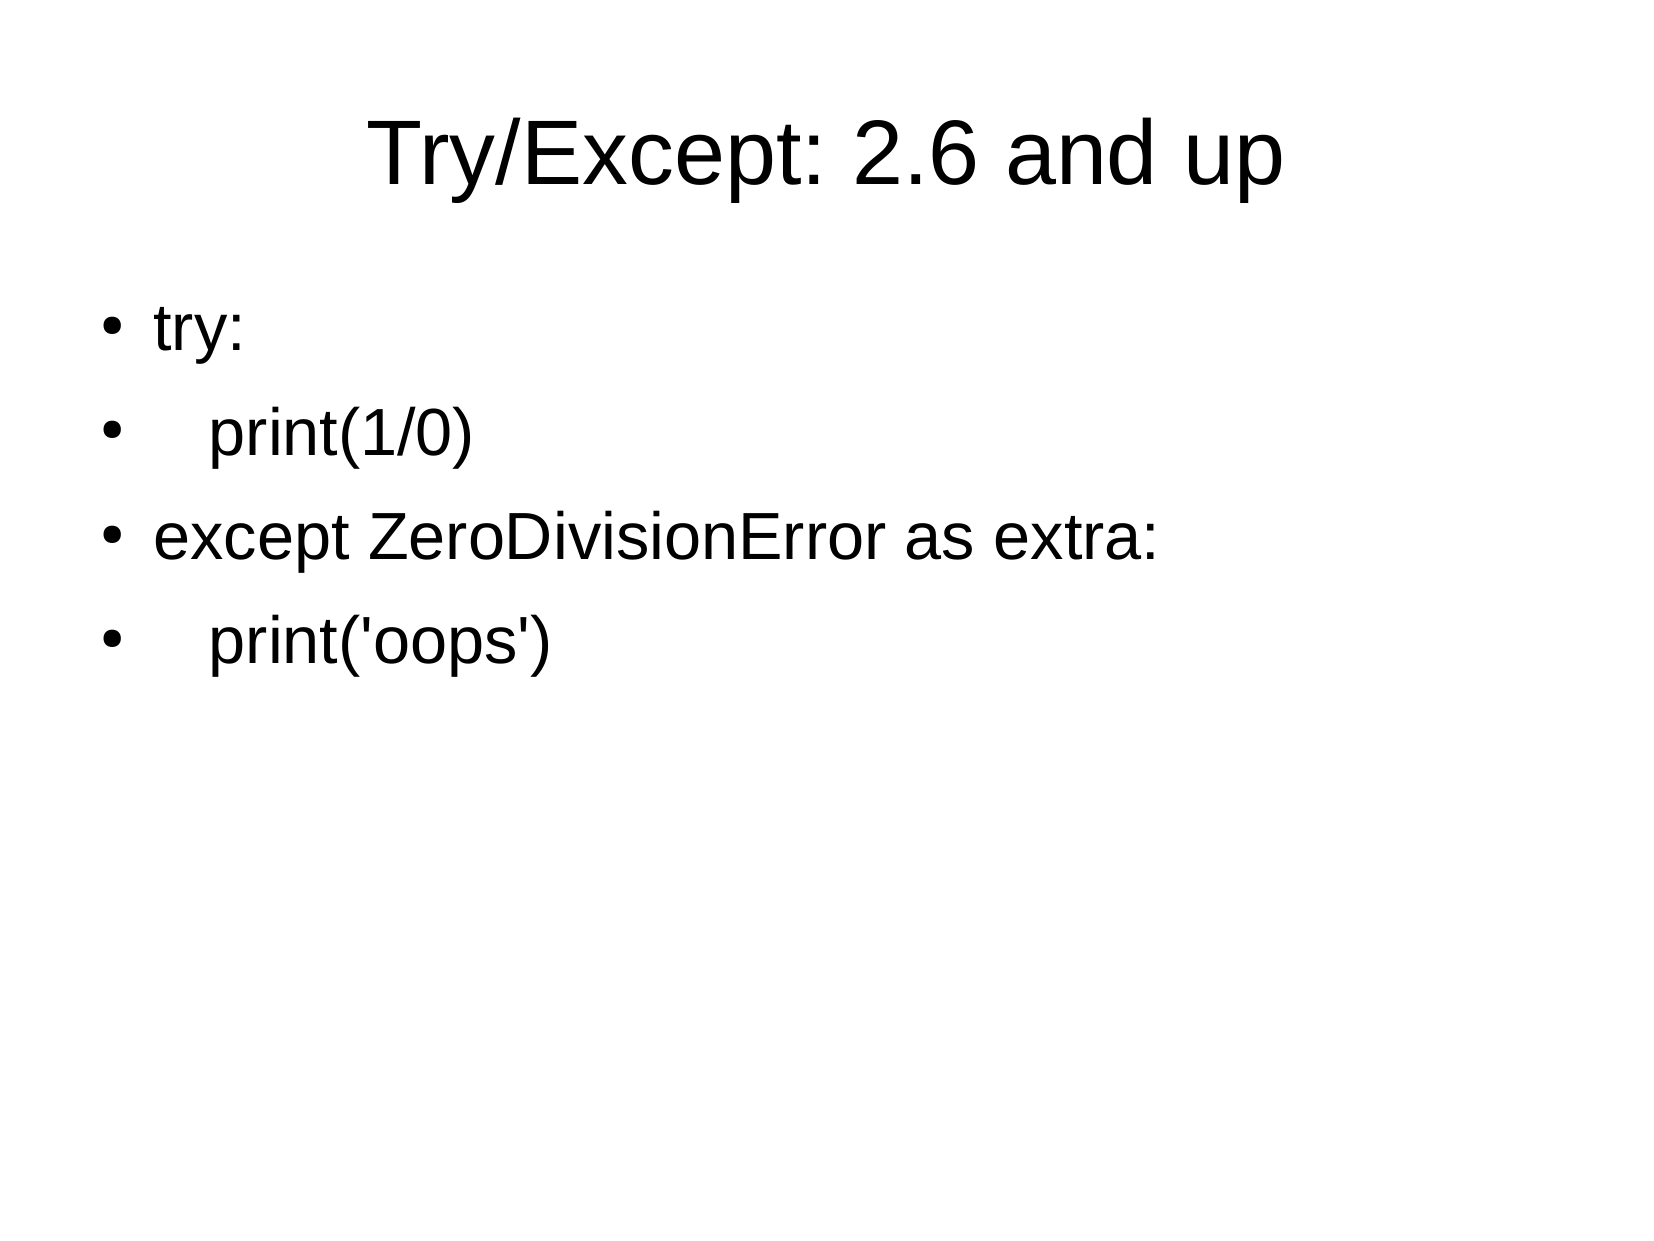

# Try/Except: 2.6 and up
try:
 print(1/0)
except ZeroDivisionError as extra:
 print('oops')